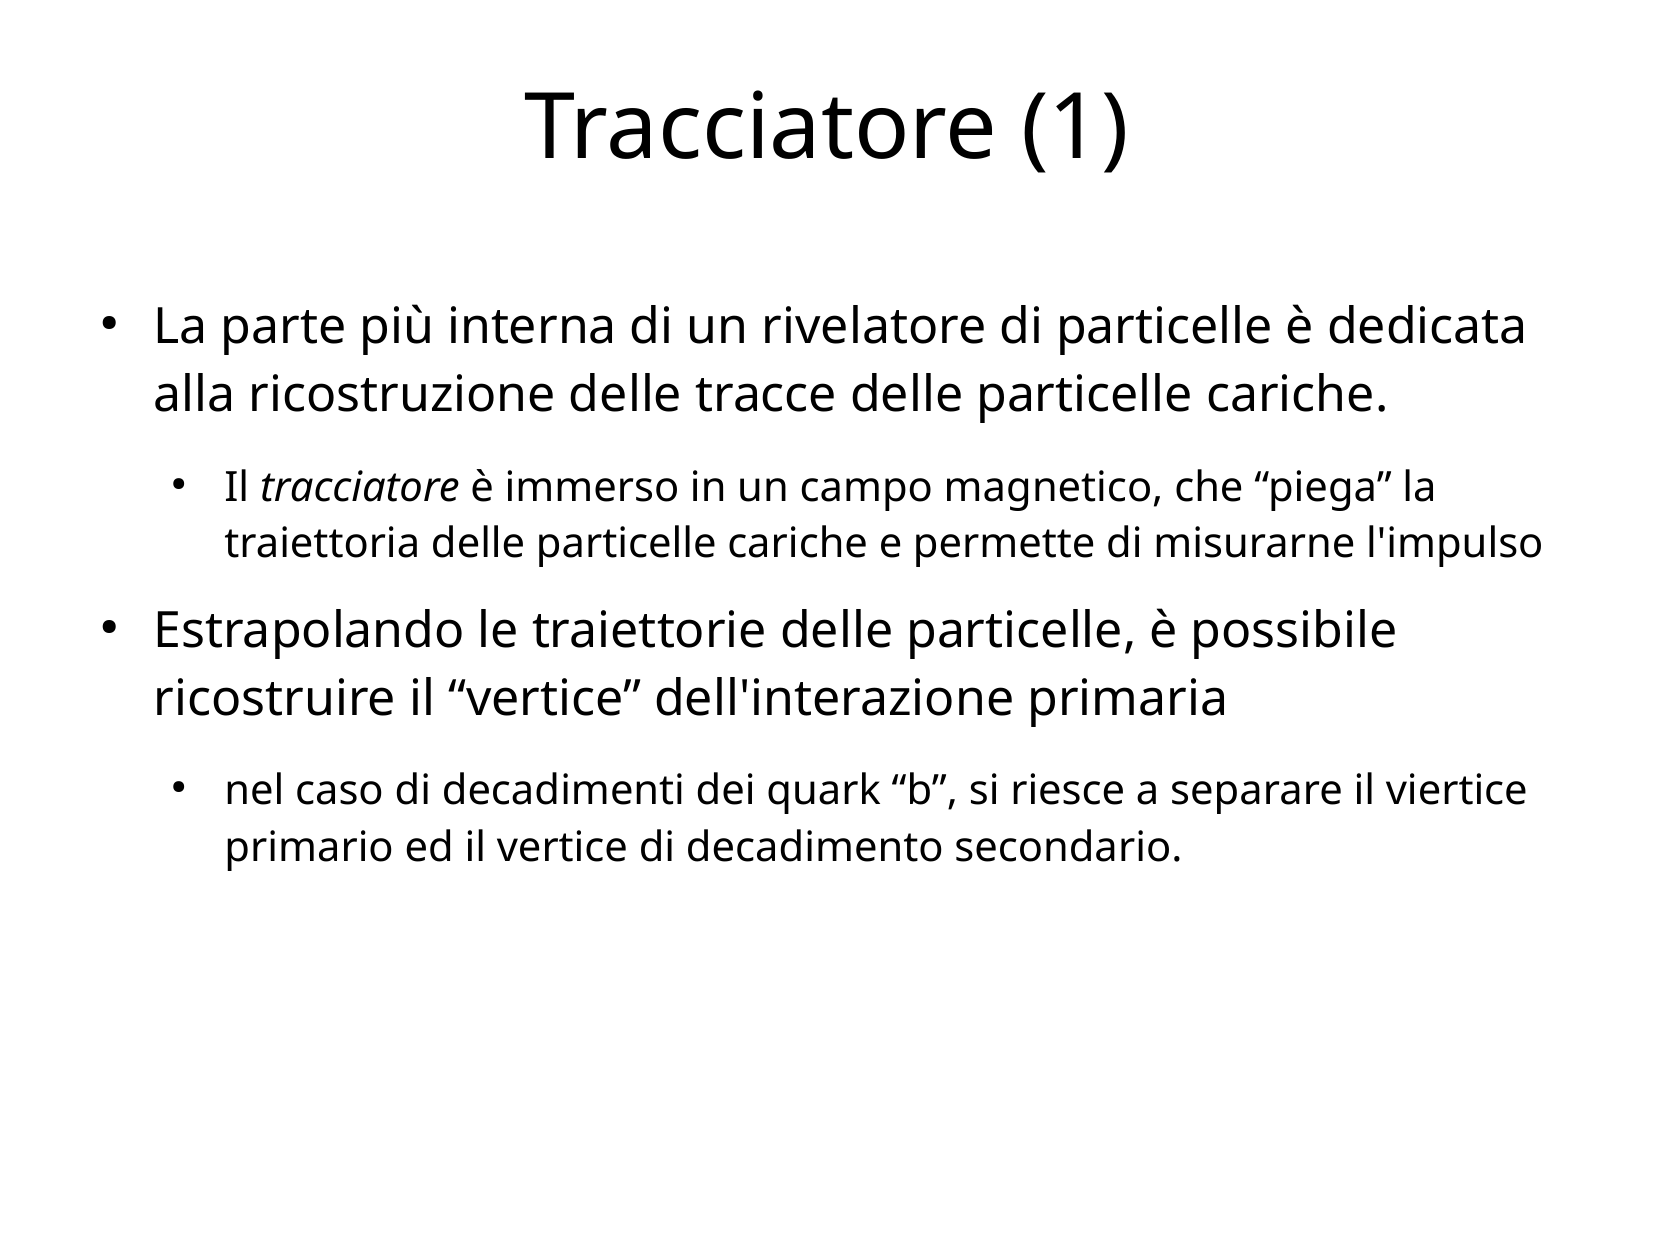

# Tracciatore (1)
La parte più interna di un rivelatore di particelle è dedicata alla ricostruzione delle tracce delle particelle cariche.
Il tracciatore è immerso in un campo magnetico, che “piega” la traiettoria delle particelle cariche e permette di misurarne l'impulso
Estrapolando le traiettorie delle particelle, è possibile ricostruire il “vertice” dell'interazione primaria
nel caso di decadimenti dei quark “b”, si riesce a separare il viertice primario ed il vertice di decadimento secondario.